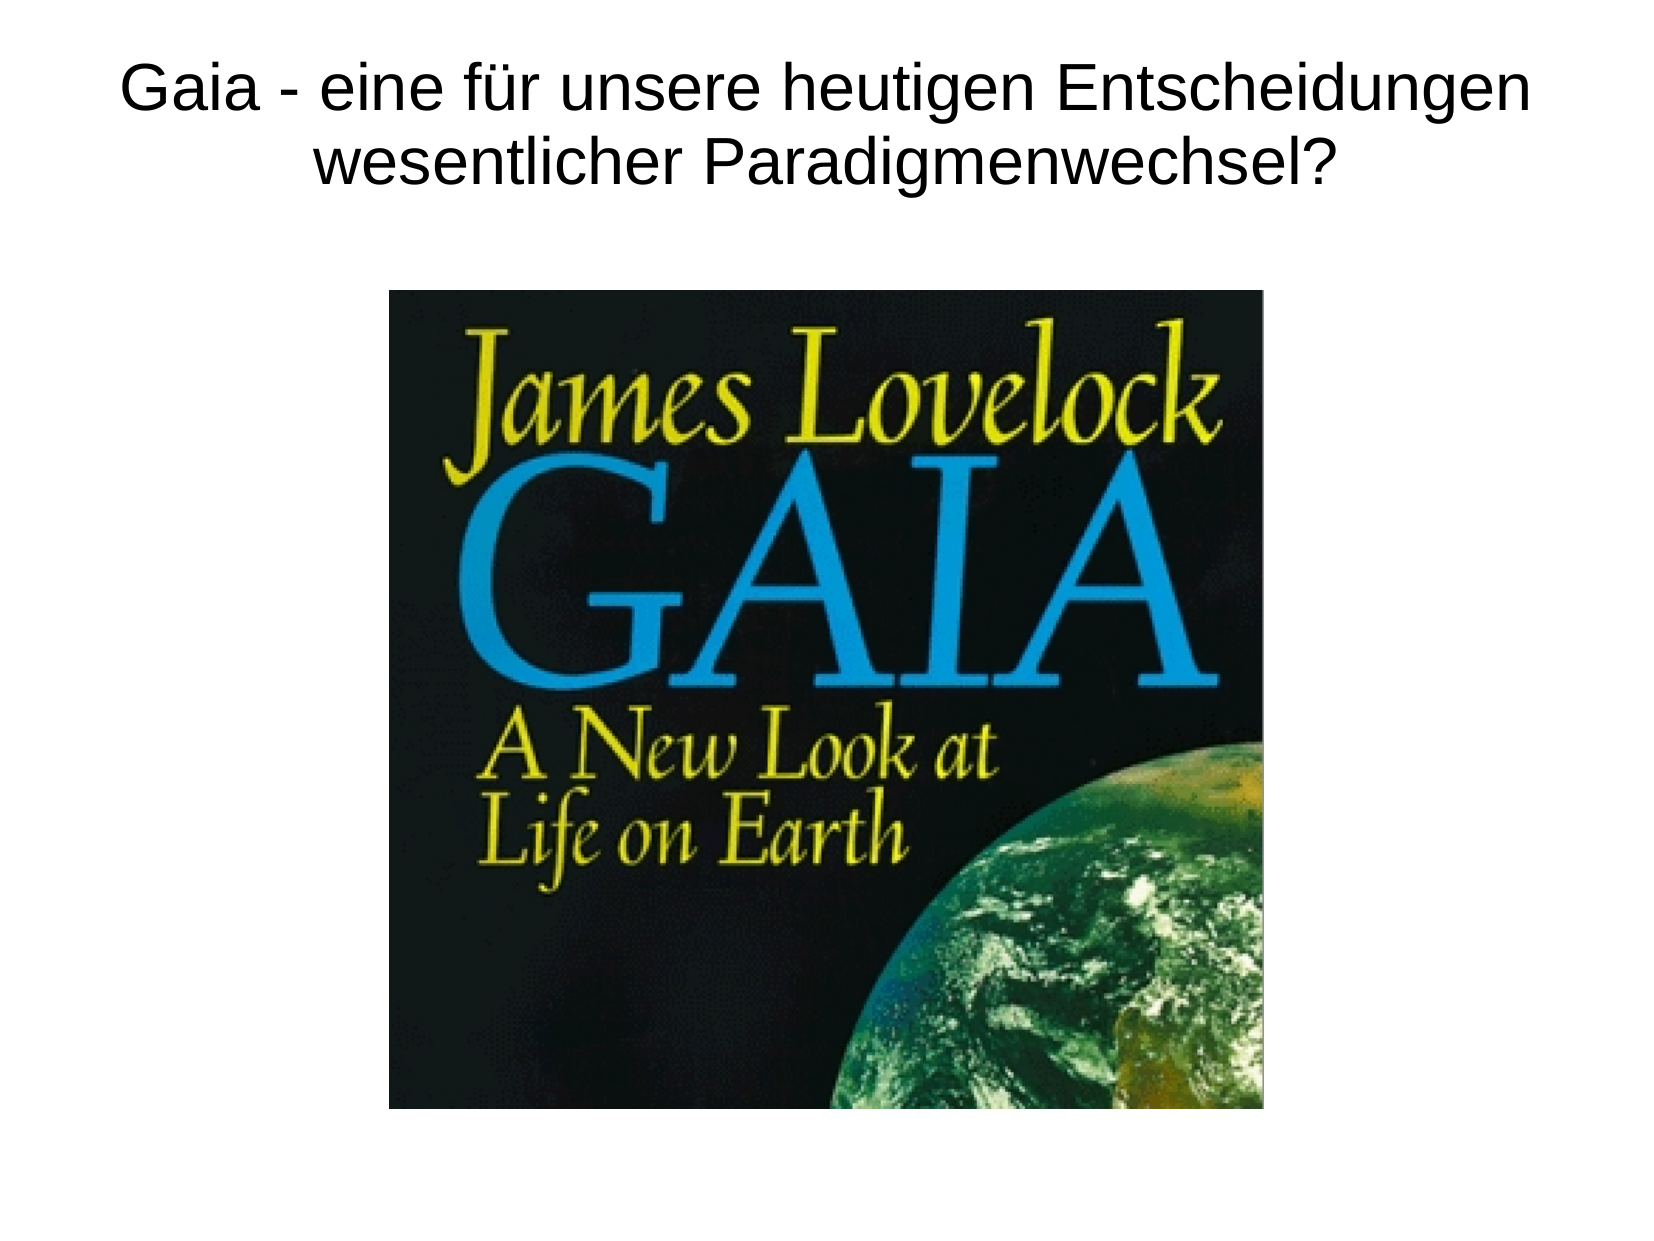

# Gaia - eine für unsere heutigen Entscheidungen wesentlicher Paradigmenwechsel?